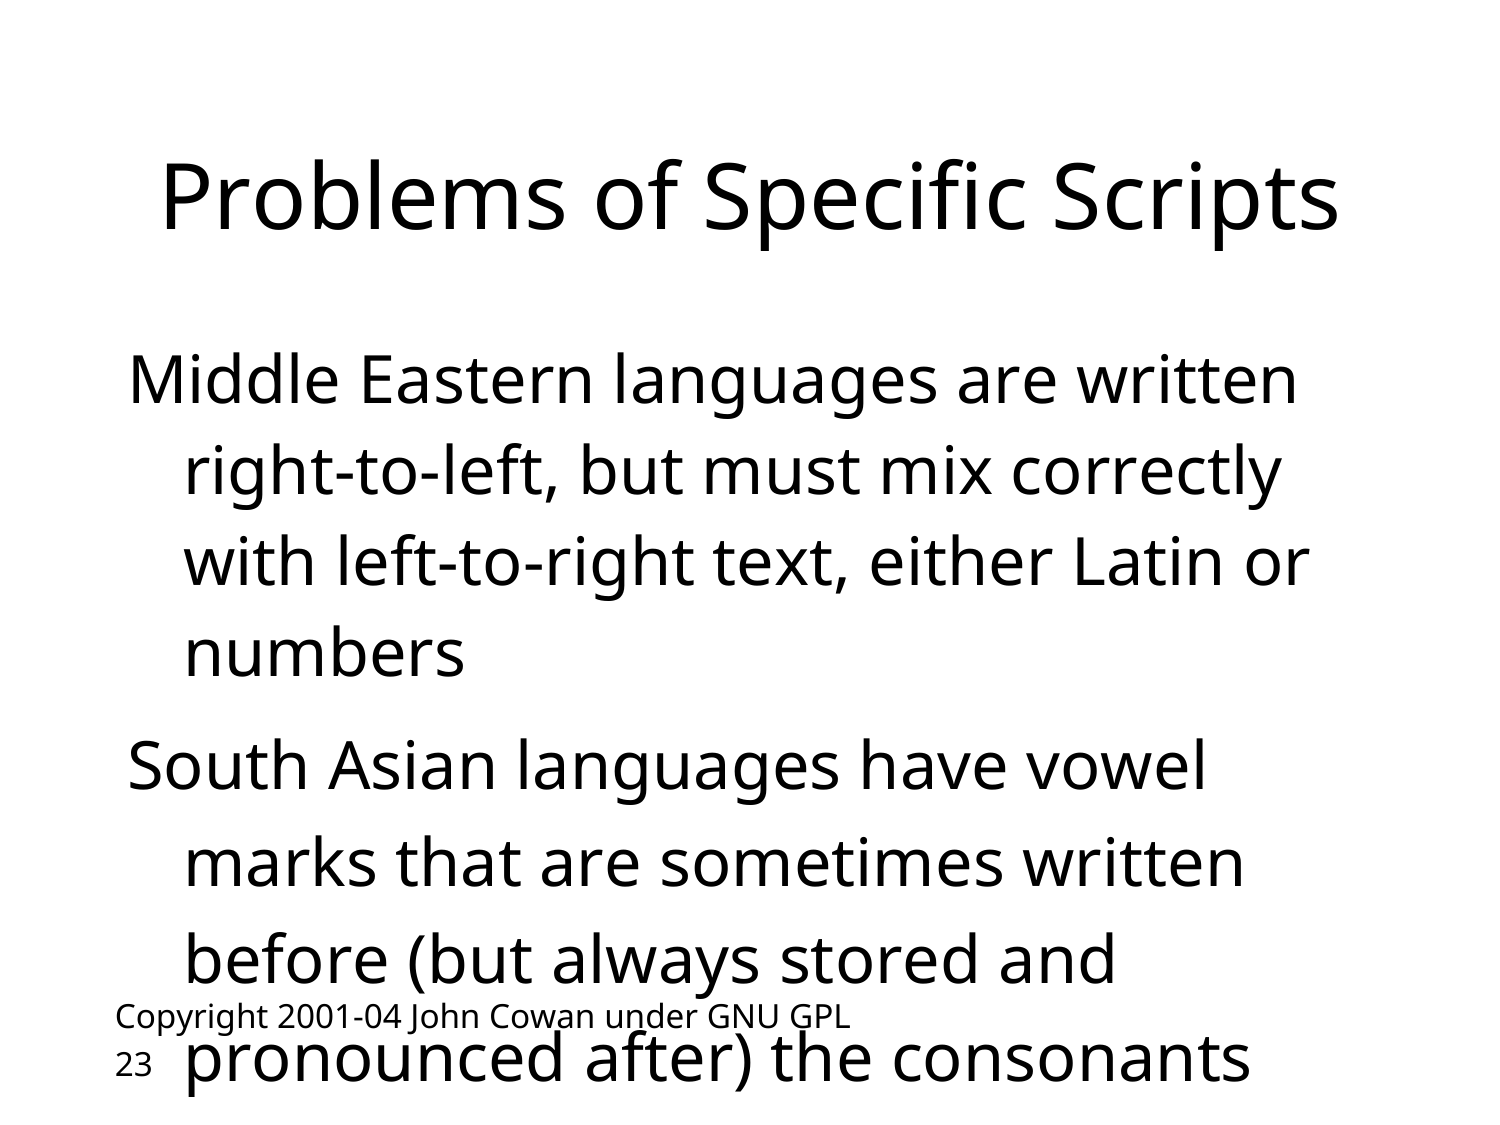

# Problems of Specific Scripts
Middle Eastern languages are written right-to-left, but must mix correctly with left-to-right text, either Latin or numbers
South Asian languages have vowel marks that are sometimes written before (but always stored and pronounced after) the consonants